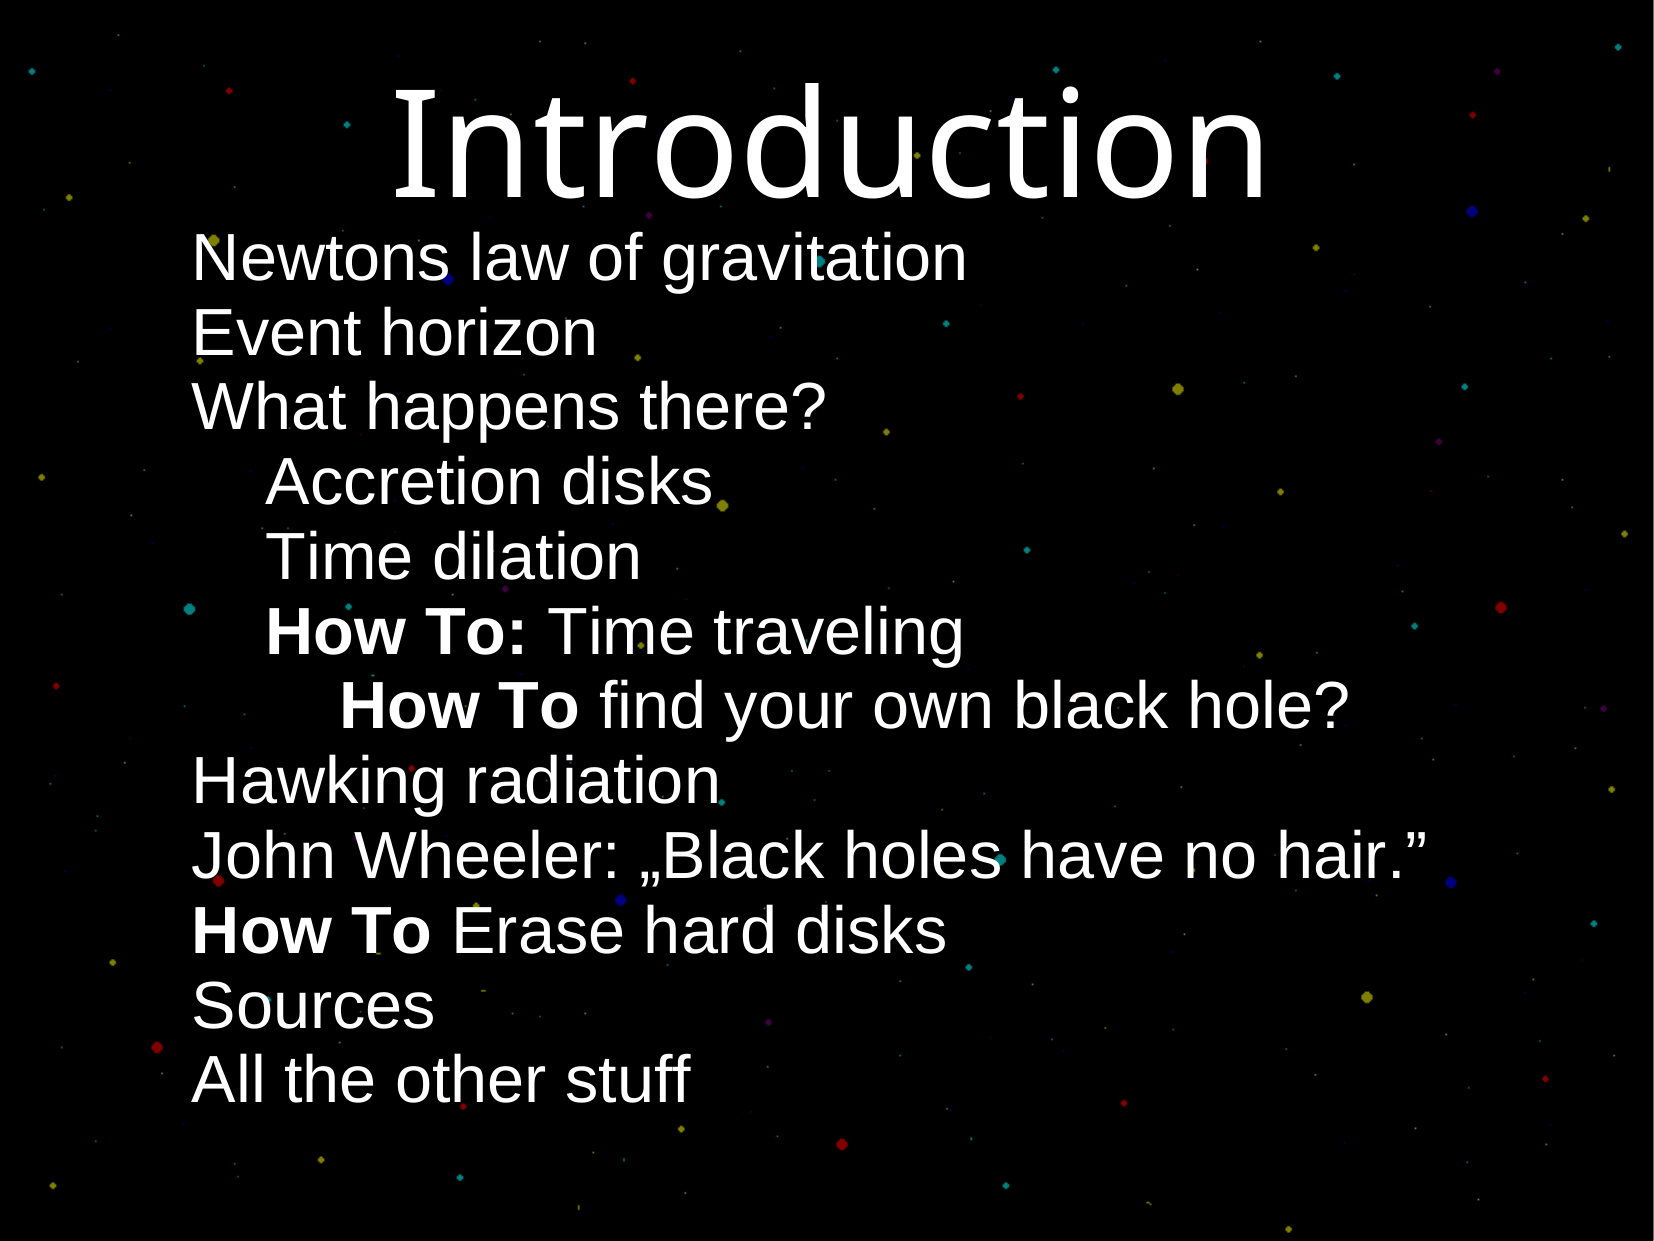

Introduction
Newtons law of gravitation
Event horizon
What happens there?
	Accretion disks
	Time dilation
	How To: Time traveling
		How To find your own black hole?
Hawking radiation
John Wheeler: „Black holes have no hair.”
How To Erase hard disks
Sources
All the other stuff